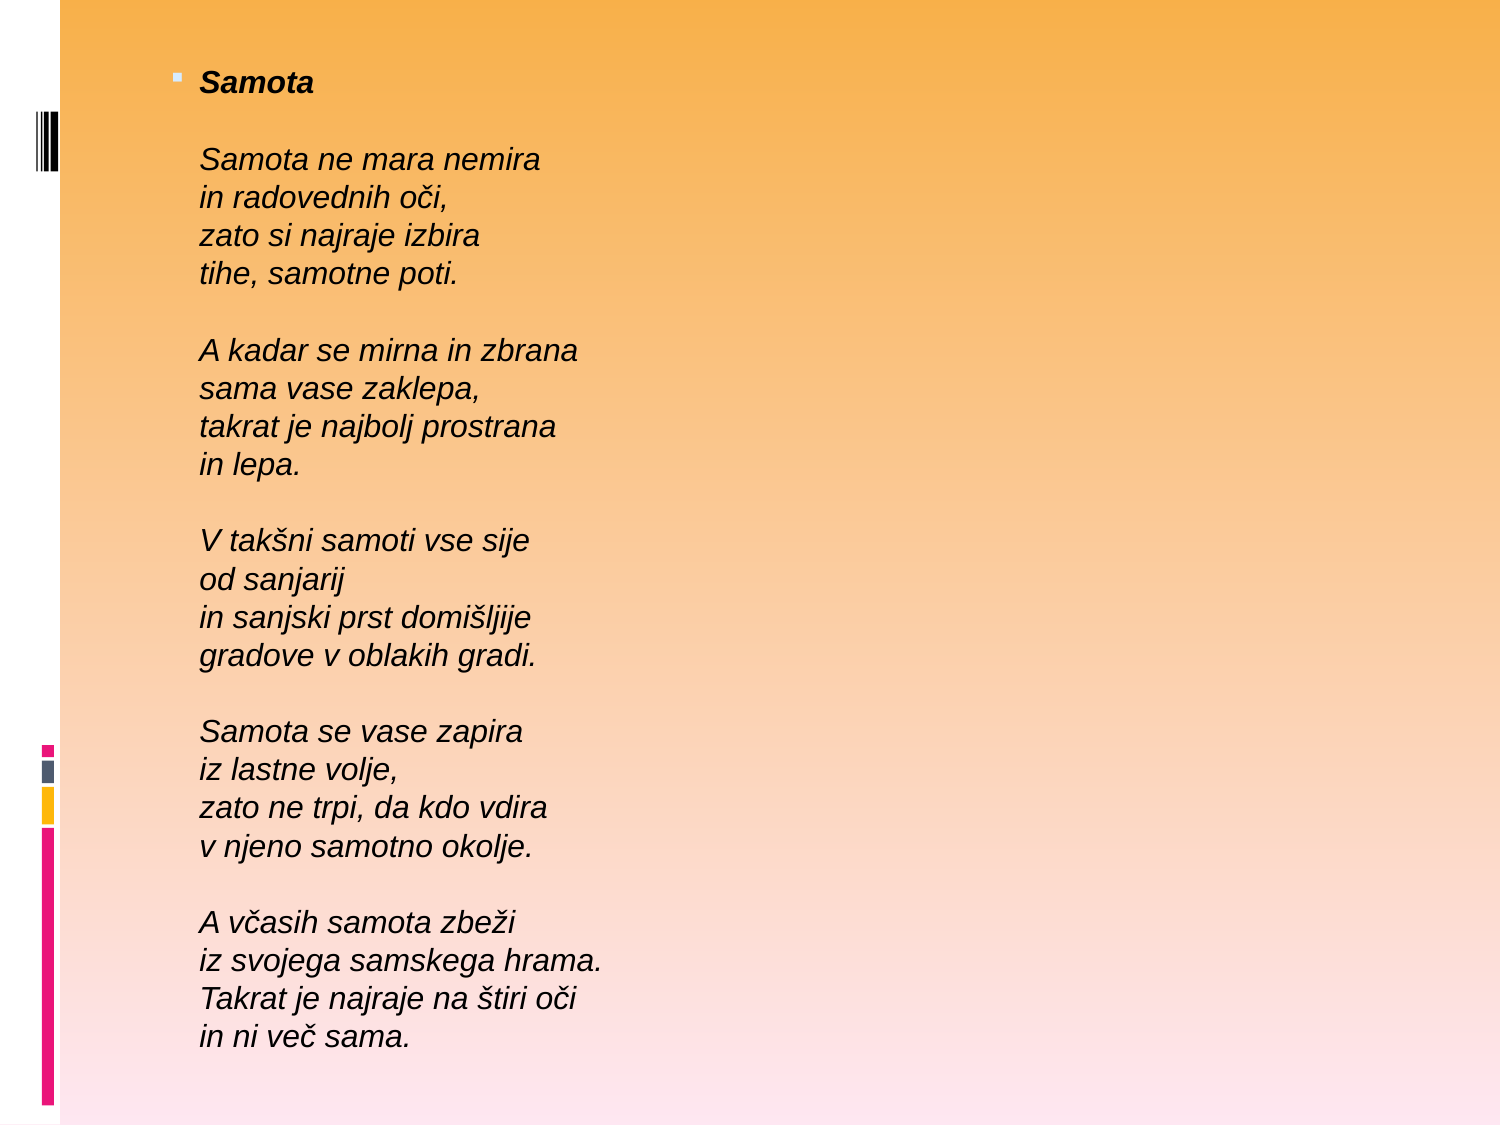

# Samota Samota ne mara nemira in radovednih oči, zato si najraje izbira tihe, samotne poti. A kadar se mirna in zbrana sama vase zaklepa, takrat je najbolj prostrana in lepa. V takšni samoti vse sije od sanjarij in sanjski prst domišljije gradove v oblakih gradi. Samota se vase zapira iz lastne volje, zato ne trpi, da kdo vdira v njeno samotno okolje. A včasih samota zbeži iz svojega samskega hrama. Takrat je najraje na štiri oči in ni več sama.